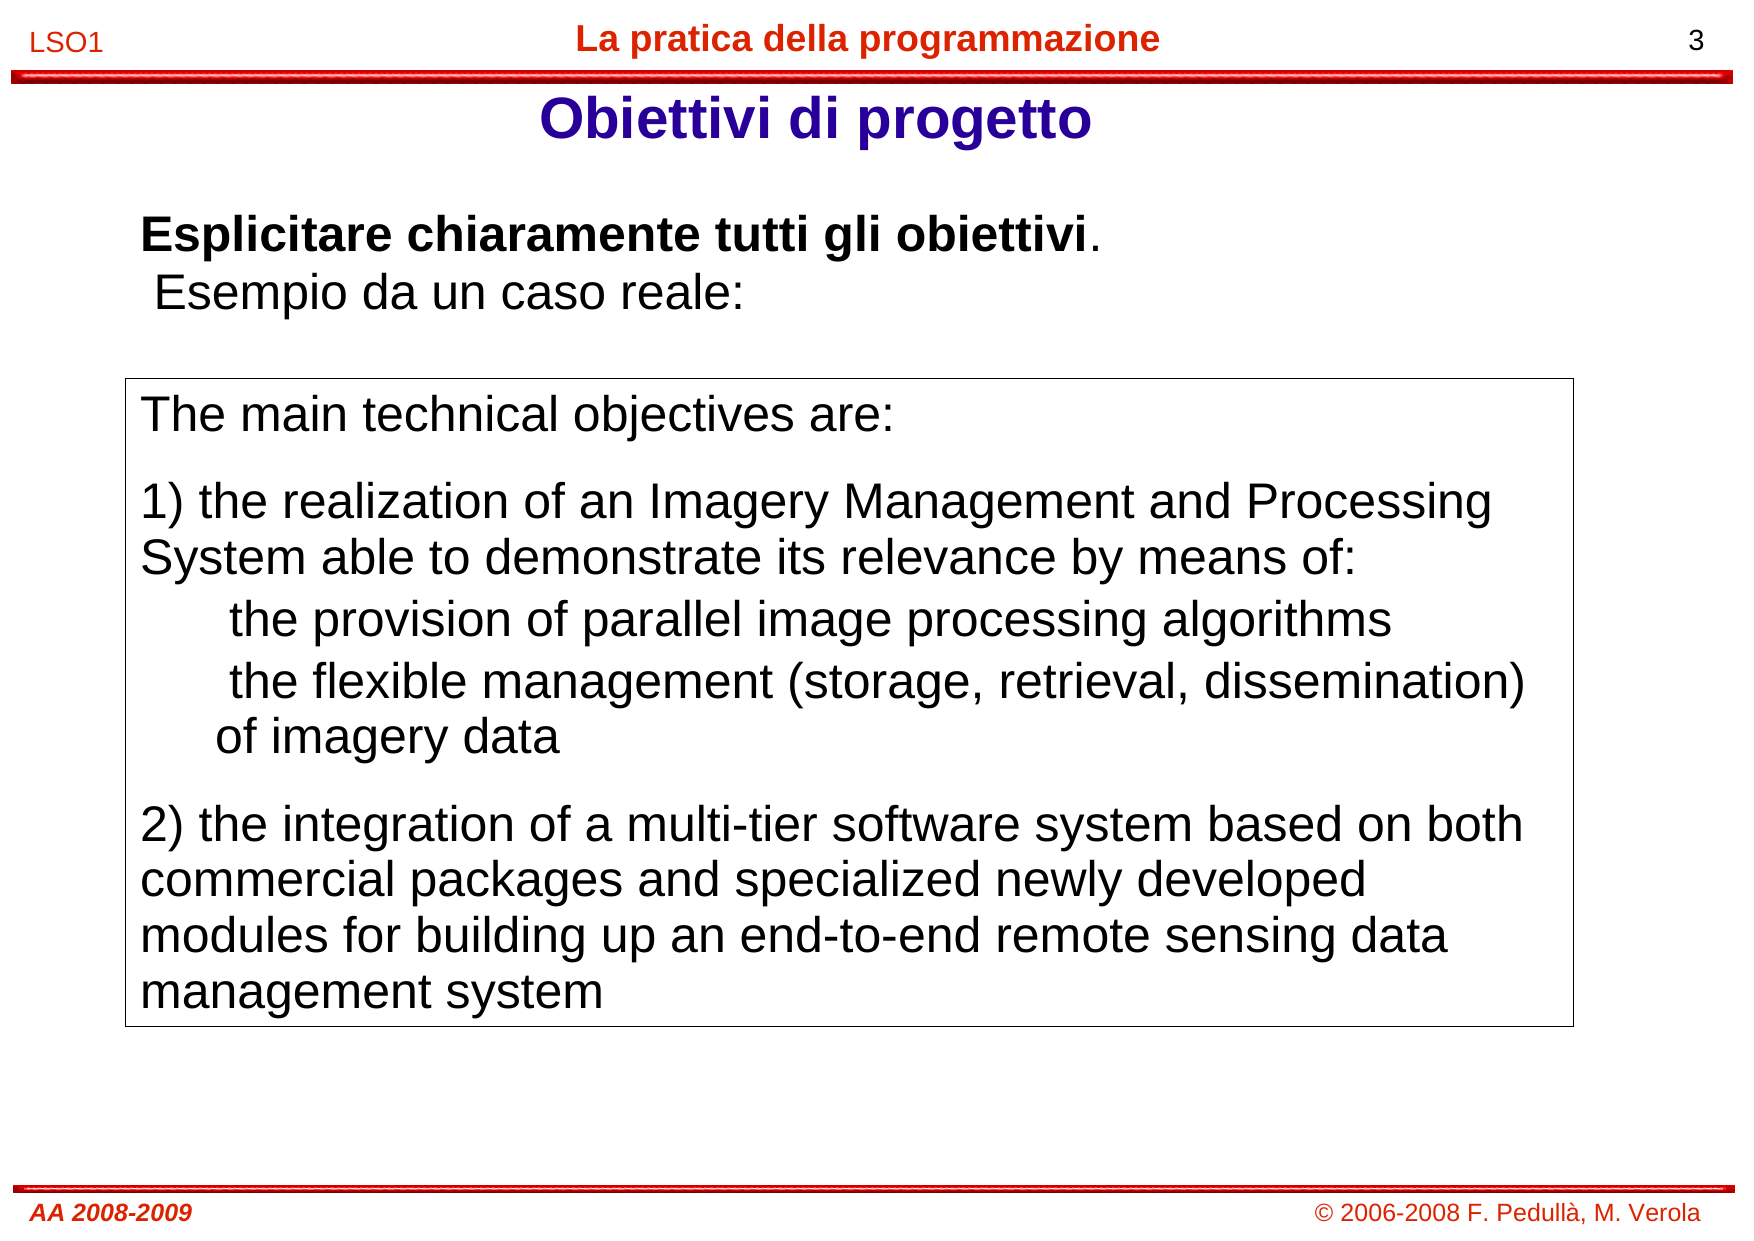

# Obiettivi di progetto
 Esplicitare chiaramente tutti gli obiettivi.
 Esempio da un caso reale:
The main technical objectives are:
1) the realization of an Imagery Management and Processing System able to demonstrate its relevance by means of:
 the provision of parallel image processing algorithms
 the flexible management (storage, retrieval, dissemination) of imagery data
2) the integration of a multi-tier software system based on both commercial packages and specialized newly developed modules for building up an end-to-end remote sensing data management system